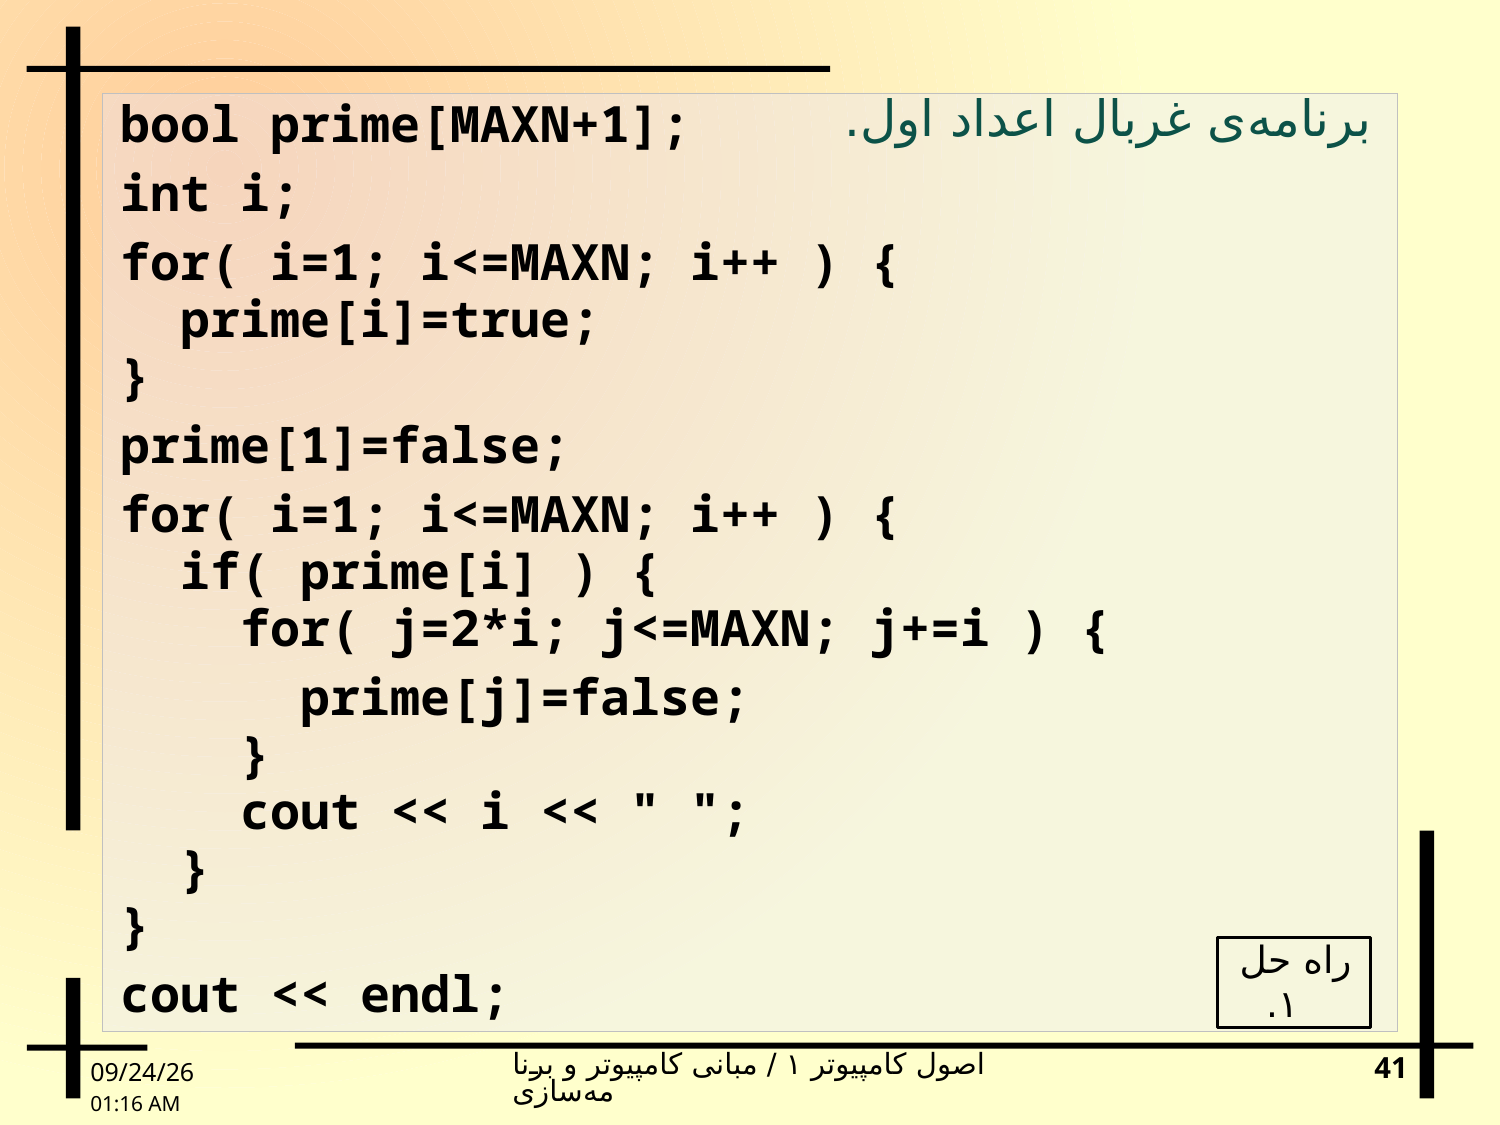

# برنامه‌ی غربال اعداد اول.
bool prime[MAXN+1];
int i;
for( i=1; i<=MAXN; i++ ) {
 prime[i]=true;
}
prime[1]=false;
for( i=1; i<=MAXN; i++ ) {
 if( prime[i] ) {
 for( j=2*i; j<=MAXN; j+=i ) {
 prime[j]=false;
 }
 cout << i << " ";
 }
}
cout << endl;
راه حل ۱.
اصول کامپیوتر ۱ / مبانی کامپیوتر و برنامه‌سازی
41